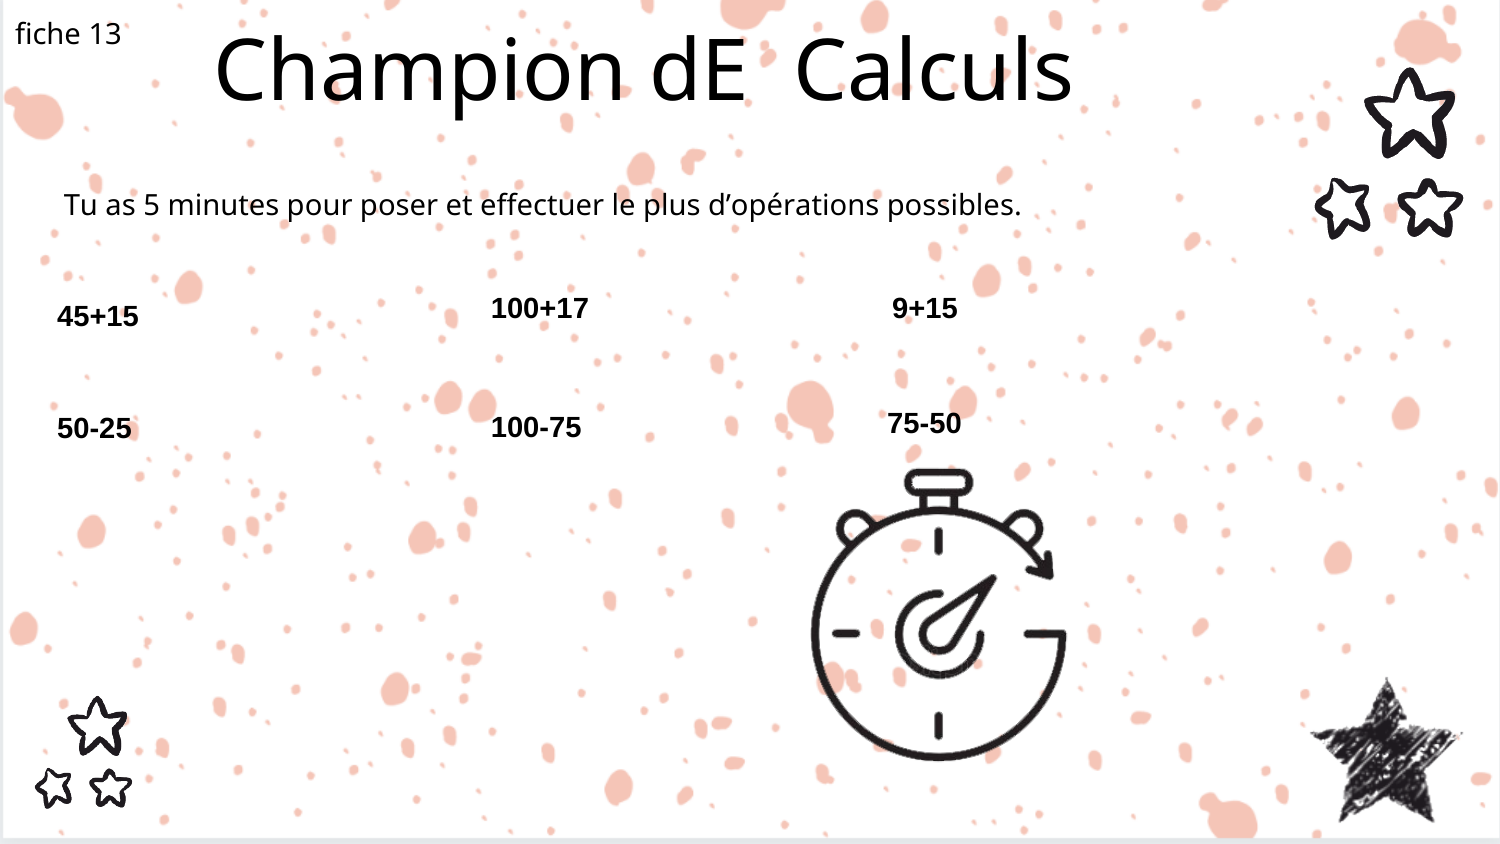

fiche 13
Champion dE Calculs
Tu as 5 minutes pour poser et effectuer le plus d’opérations possibles.
100+17
9+15
45+15
75-50
100-75
50-25